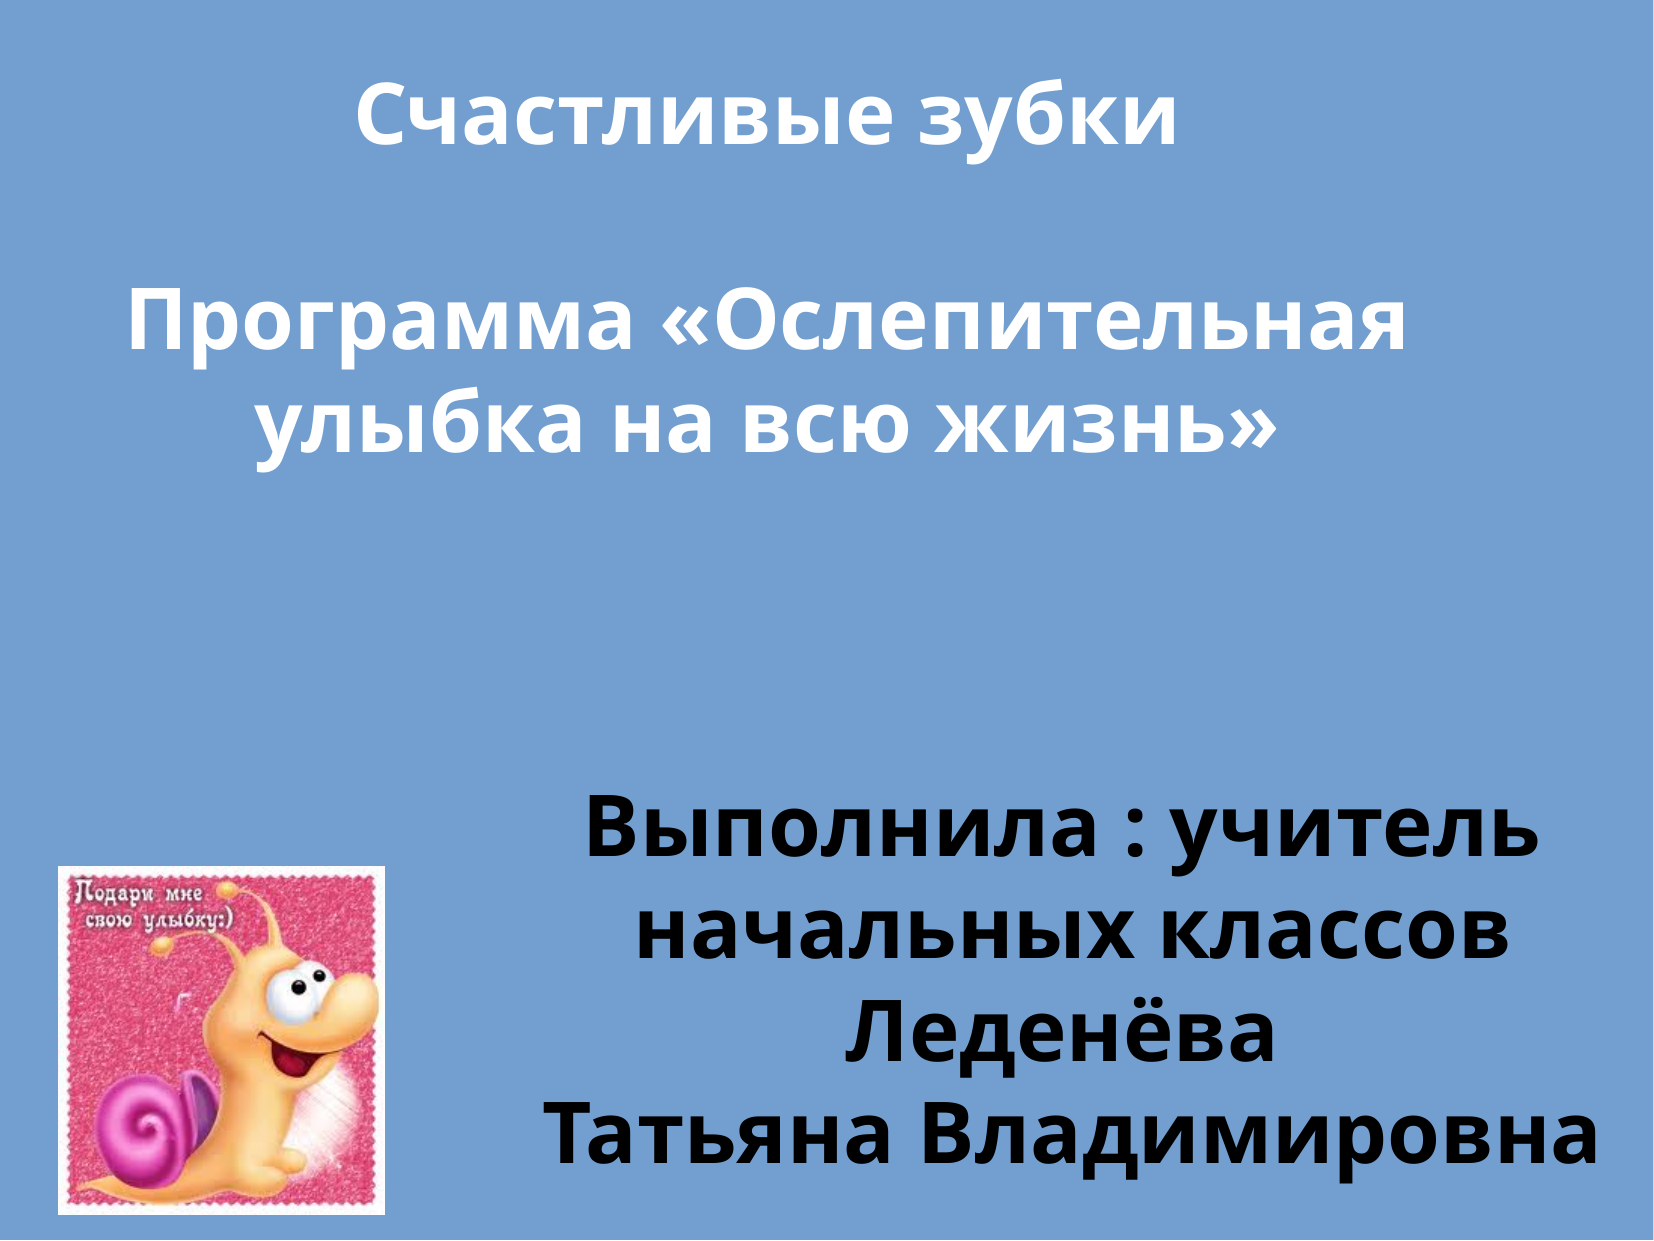

# Счастливые зубки Программа «Ослепительная улыбка на всю жизнь»
Выполнила : учитель начальных классов
Леденёва
Татьяна Владимировна